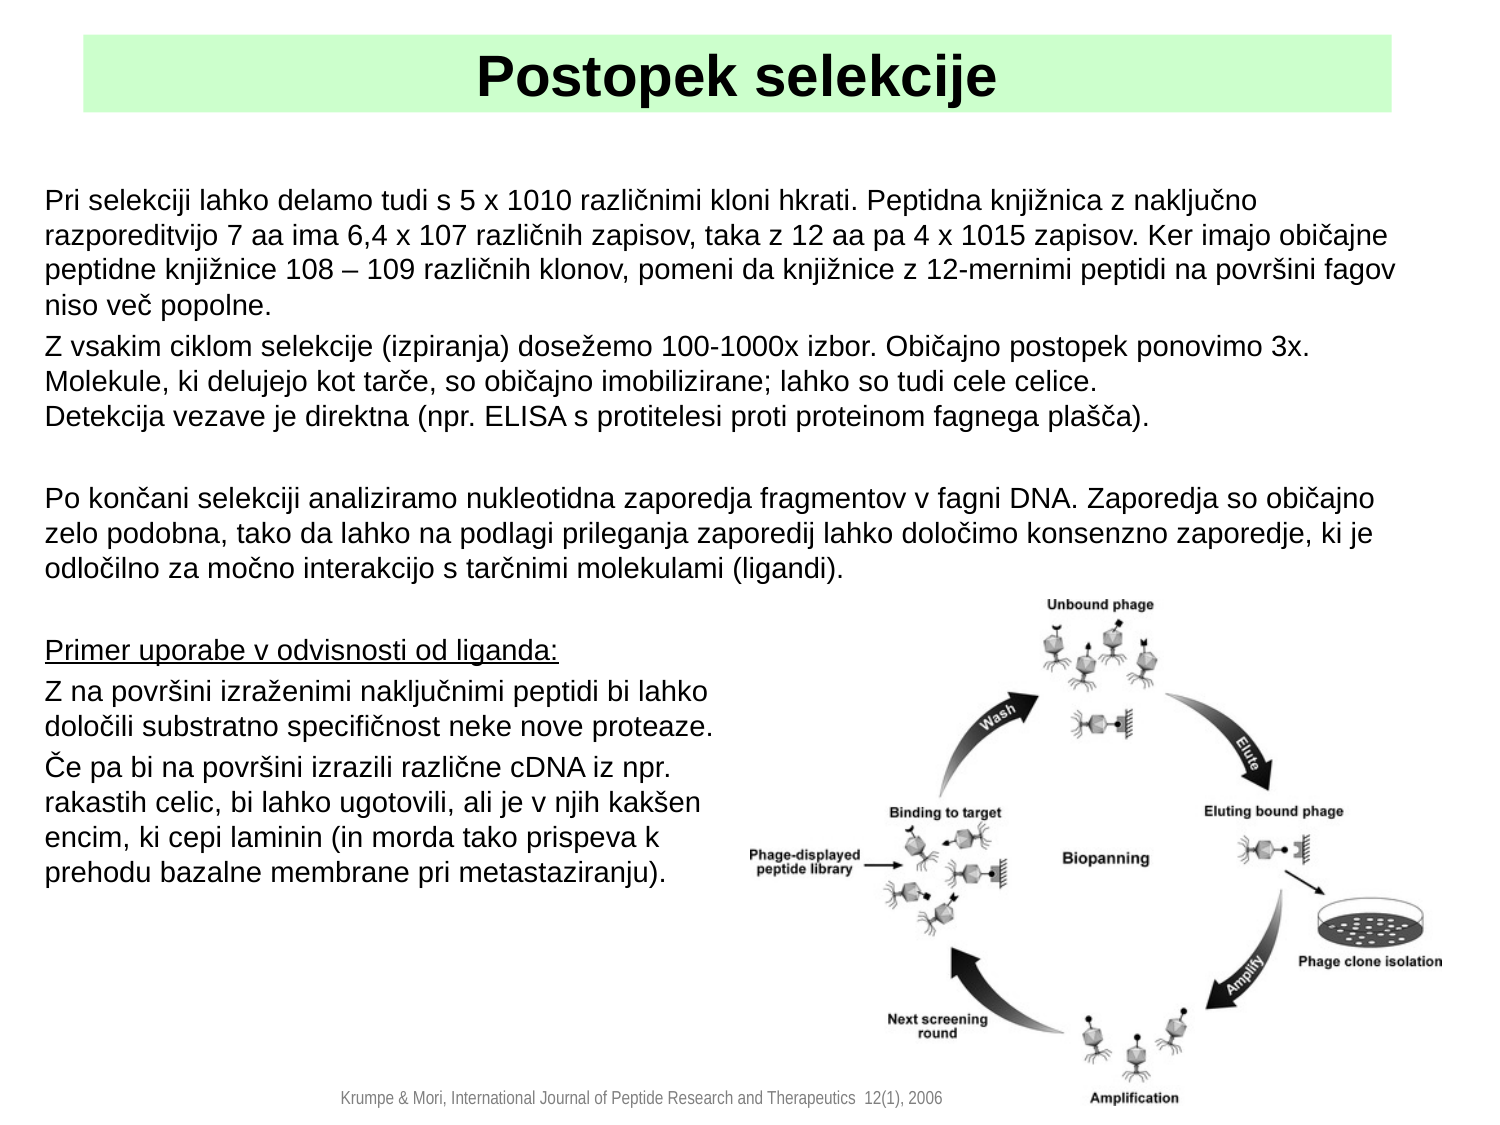

# Postopek selekcije
Pri selekciji lahko delamo tudi s 5 x 1010 različnimi kloni hkrati. Peptidna knjižnica z naključno
razporeditvijo 7 aa ima 6,4 x 107 različnih zapisov, taka z 12 aa pa 4 x 1015 zapisov. Ker imajo običajne
peptidne knjižnice 108 – 109 različnih klonov, pomeni da knjižnice z 12-mernimi peptidi na površini fagov
niso več popolne.
Z vsakim ciklom selekcije (izpiranja) dosežemo 100-1000x izbor. Običajno postopek ponovimo 3x.
Molekule, ki delujejo kot tarče, so običajno imobilizirane; lahko so tudi cele celice.
Detekcija vezave je direktna (npr. ELISA s protitelesi proti proteinom fagnega plašča).
Po končani selekciji analiziramo nukleotidna zaporedja fragmentov v fagni DNA. Zaporedja so običajno zelo podobna, tako da lahko na podlagi prileganja zaporedij lahko določimo konsenzno zaporedje, ki je odločilno za močno interakcijo s tarčnimi molekulami (ligandi).
Primer uporabe v odvisnosti od liganda:
Z na površini izraženimi naključnimi peptidi bi lahko
določili substratno specifičnost neke nove proteaze.
Če pa bi na površini izrazili različne cDNA iz npr.
rakastih celic, bi lahko ugotovili, ali je v njih kakšen
encim, ki cepi laminin (in morda tako prispeva k
prehodu bazalne membrane pri metastaziranju).
Krumpe & Mori, International Journal of Peptide Research and Therapeutics 12(1), 2006